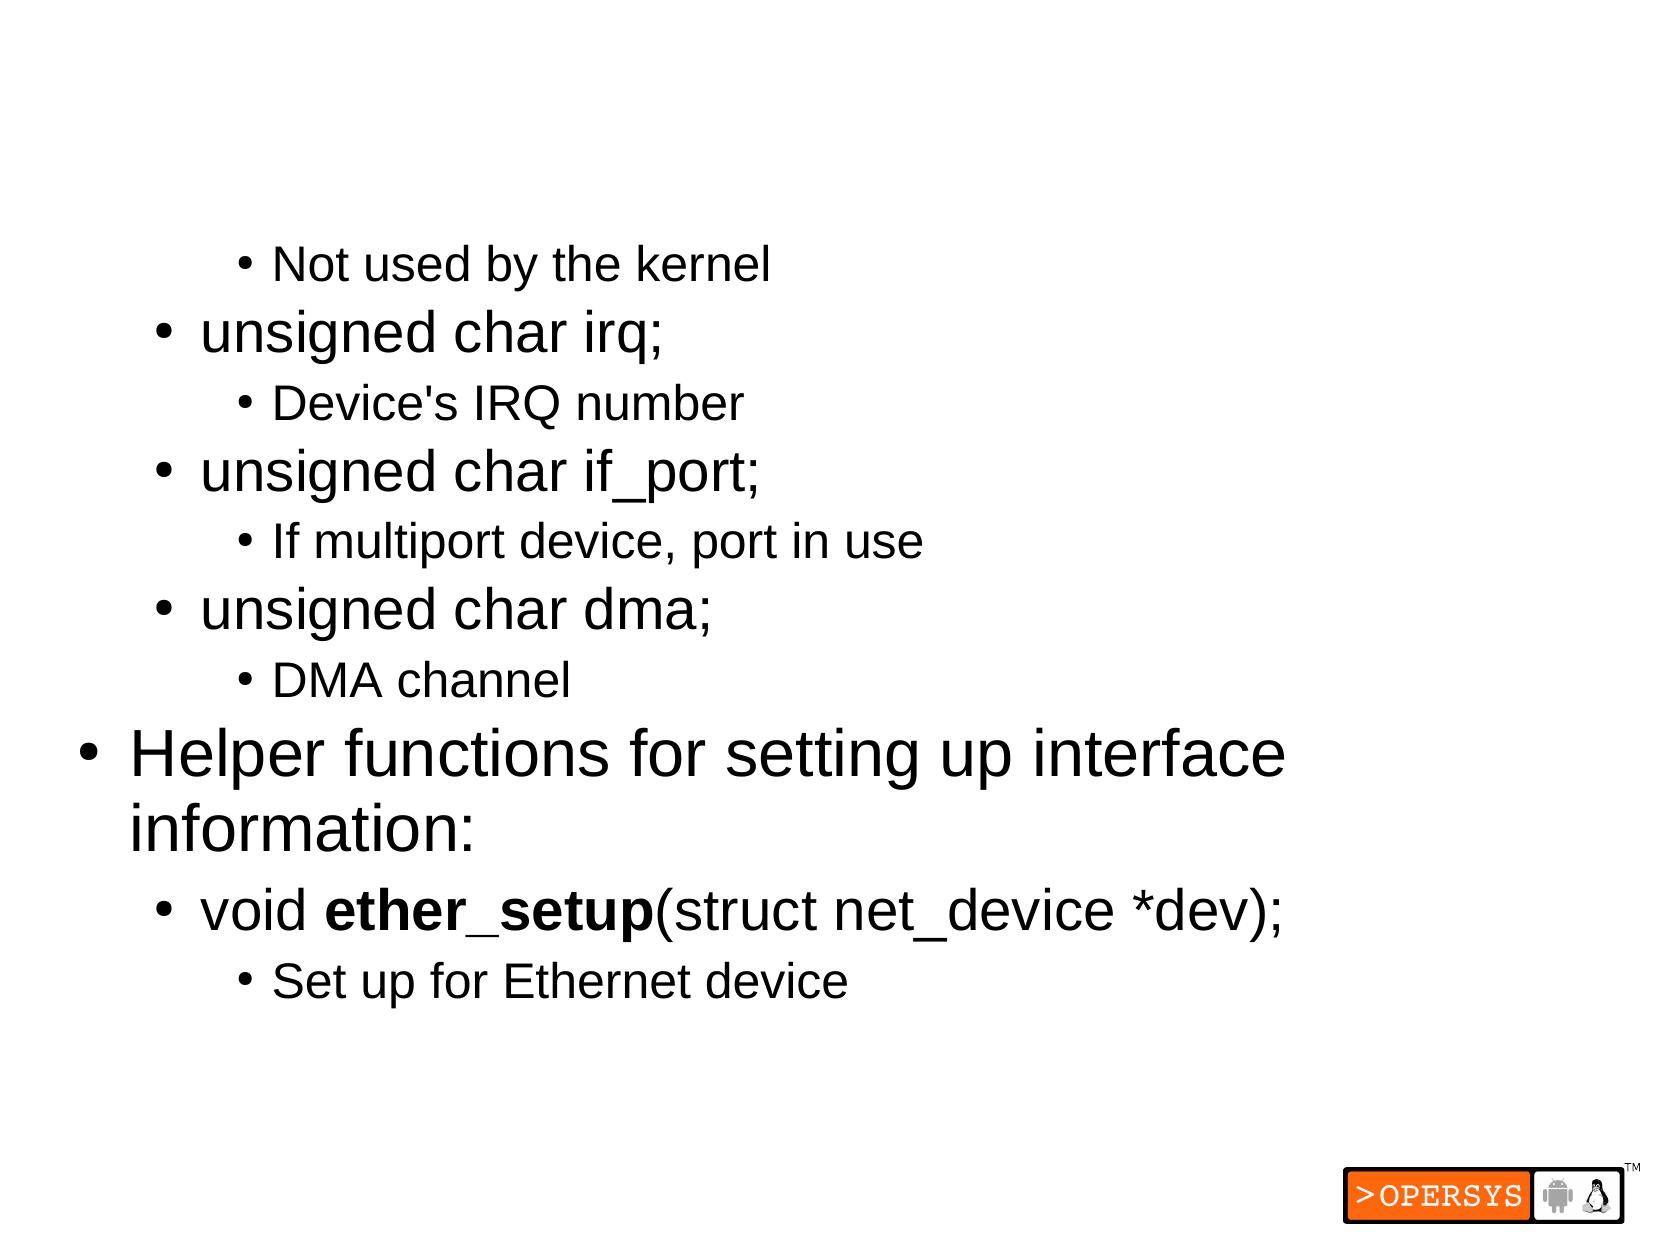

# Not used by the kernel
unsigned char irq;
Device's IRQ number
unsigned char if_port;
If multiport device, port in use
unsigned char dma;
DMA channel
Helper functions for setting up interface information:
void ether_setup(struct net_device *dev);
Set up for Ethernet device